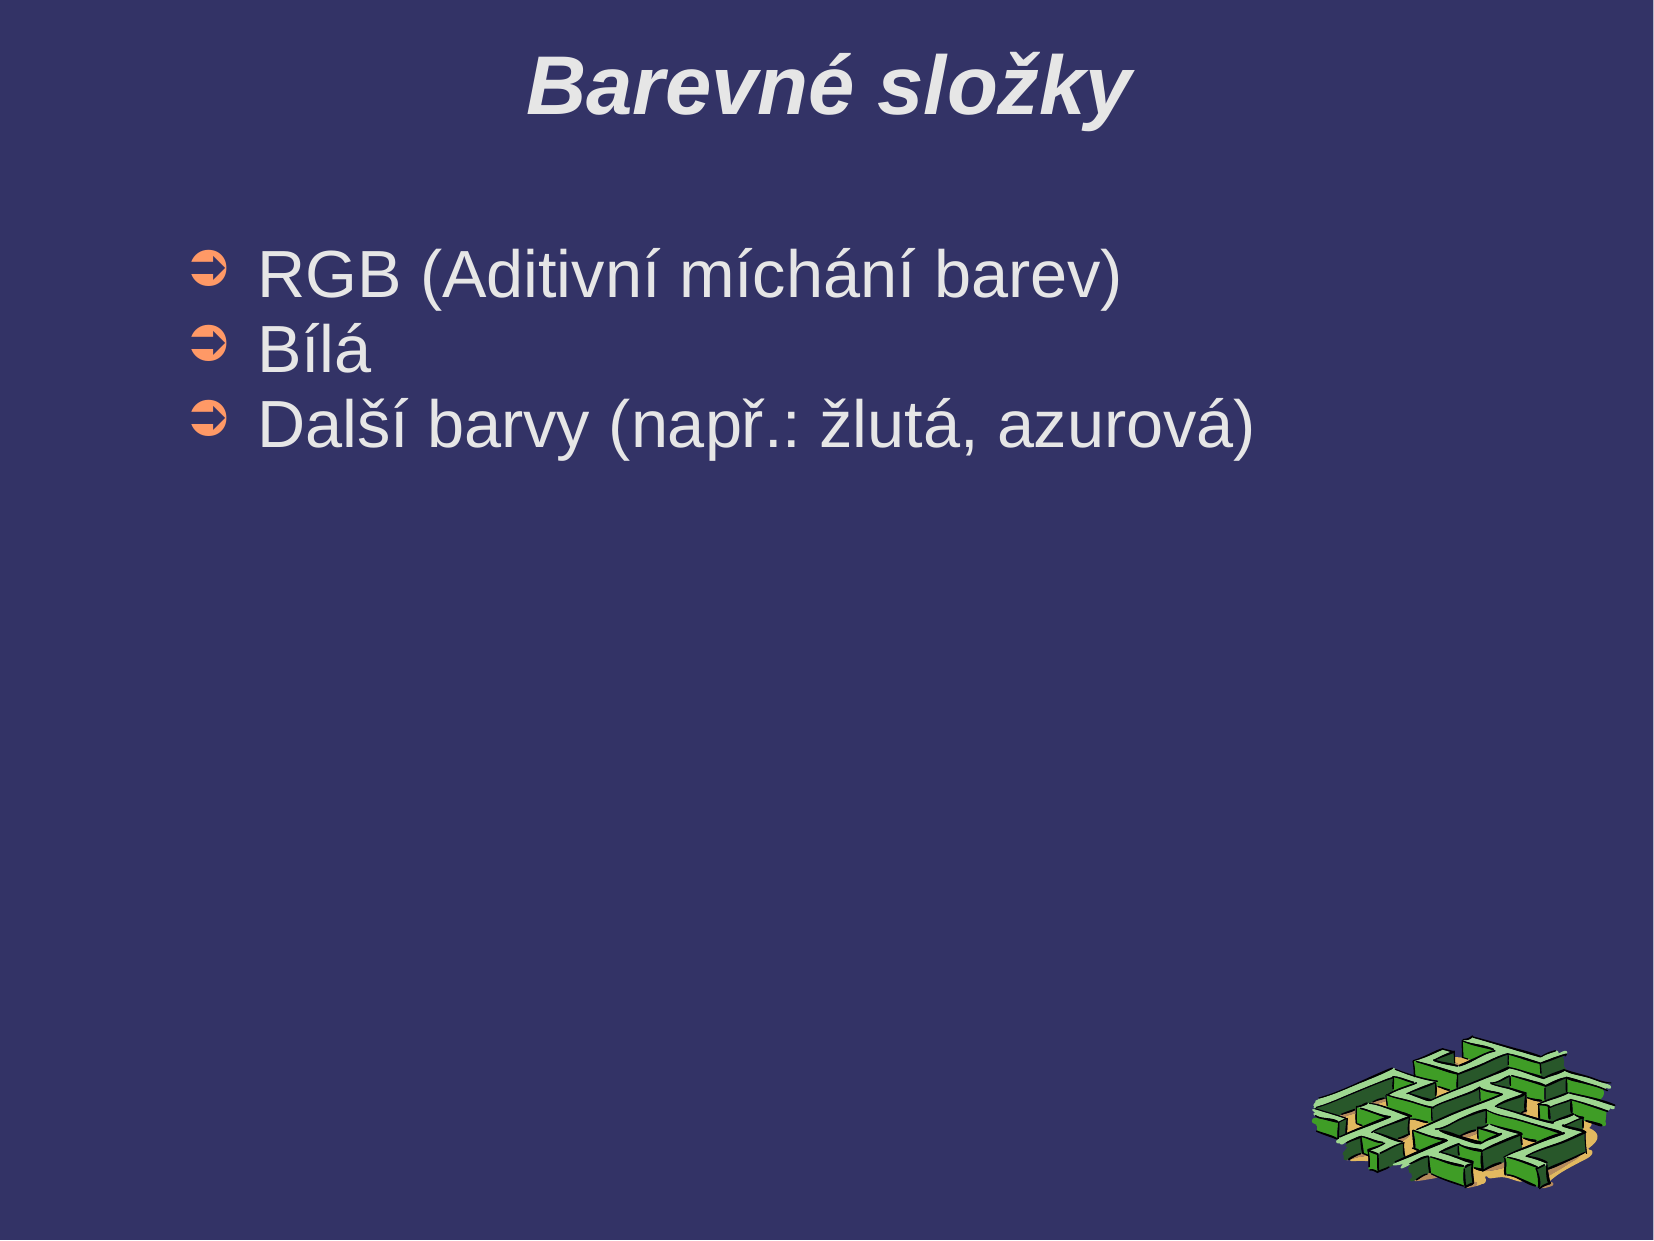

# Barevné složky
RGB (Aditivní míchání barev)
Bílá
Další barvy (např.: žlutá, azurová)